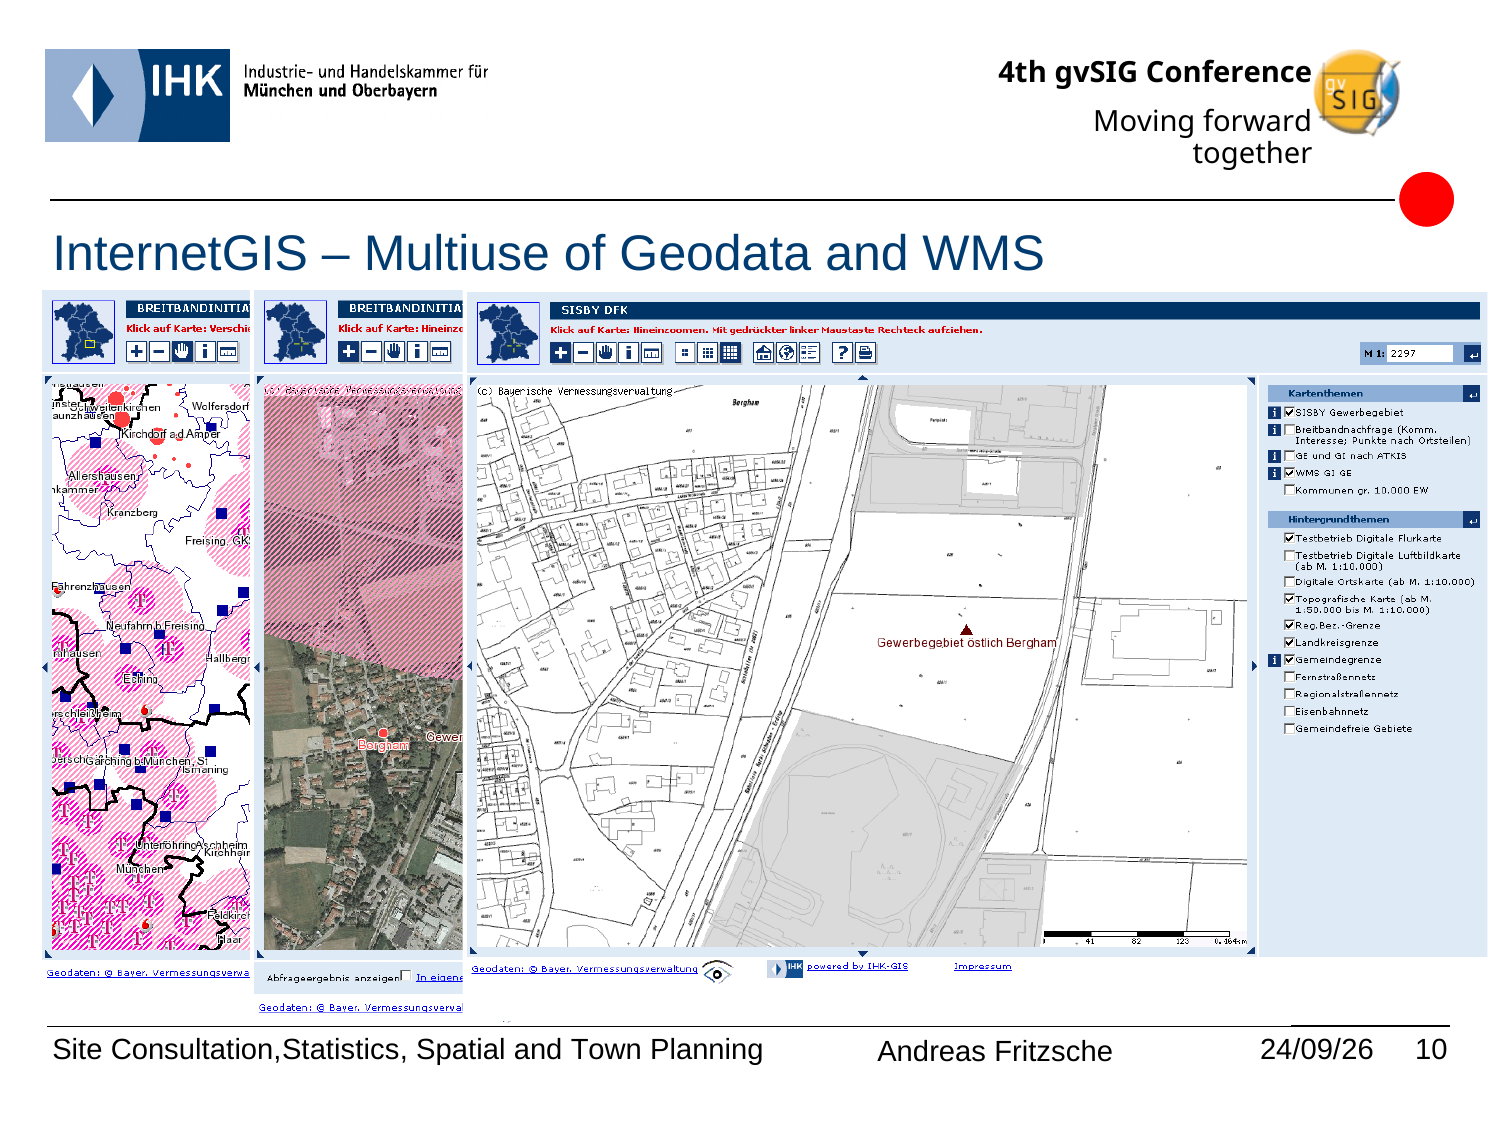

InternetGIS – Multiuse of Geodata and WMS
10